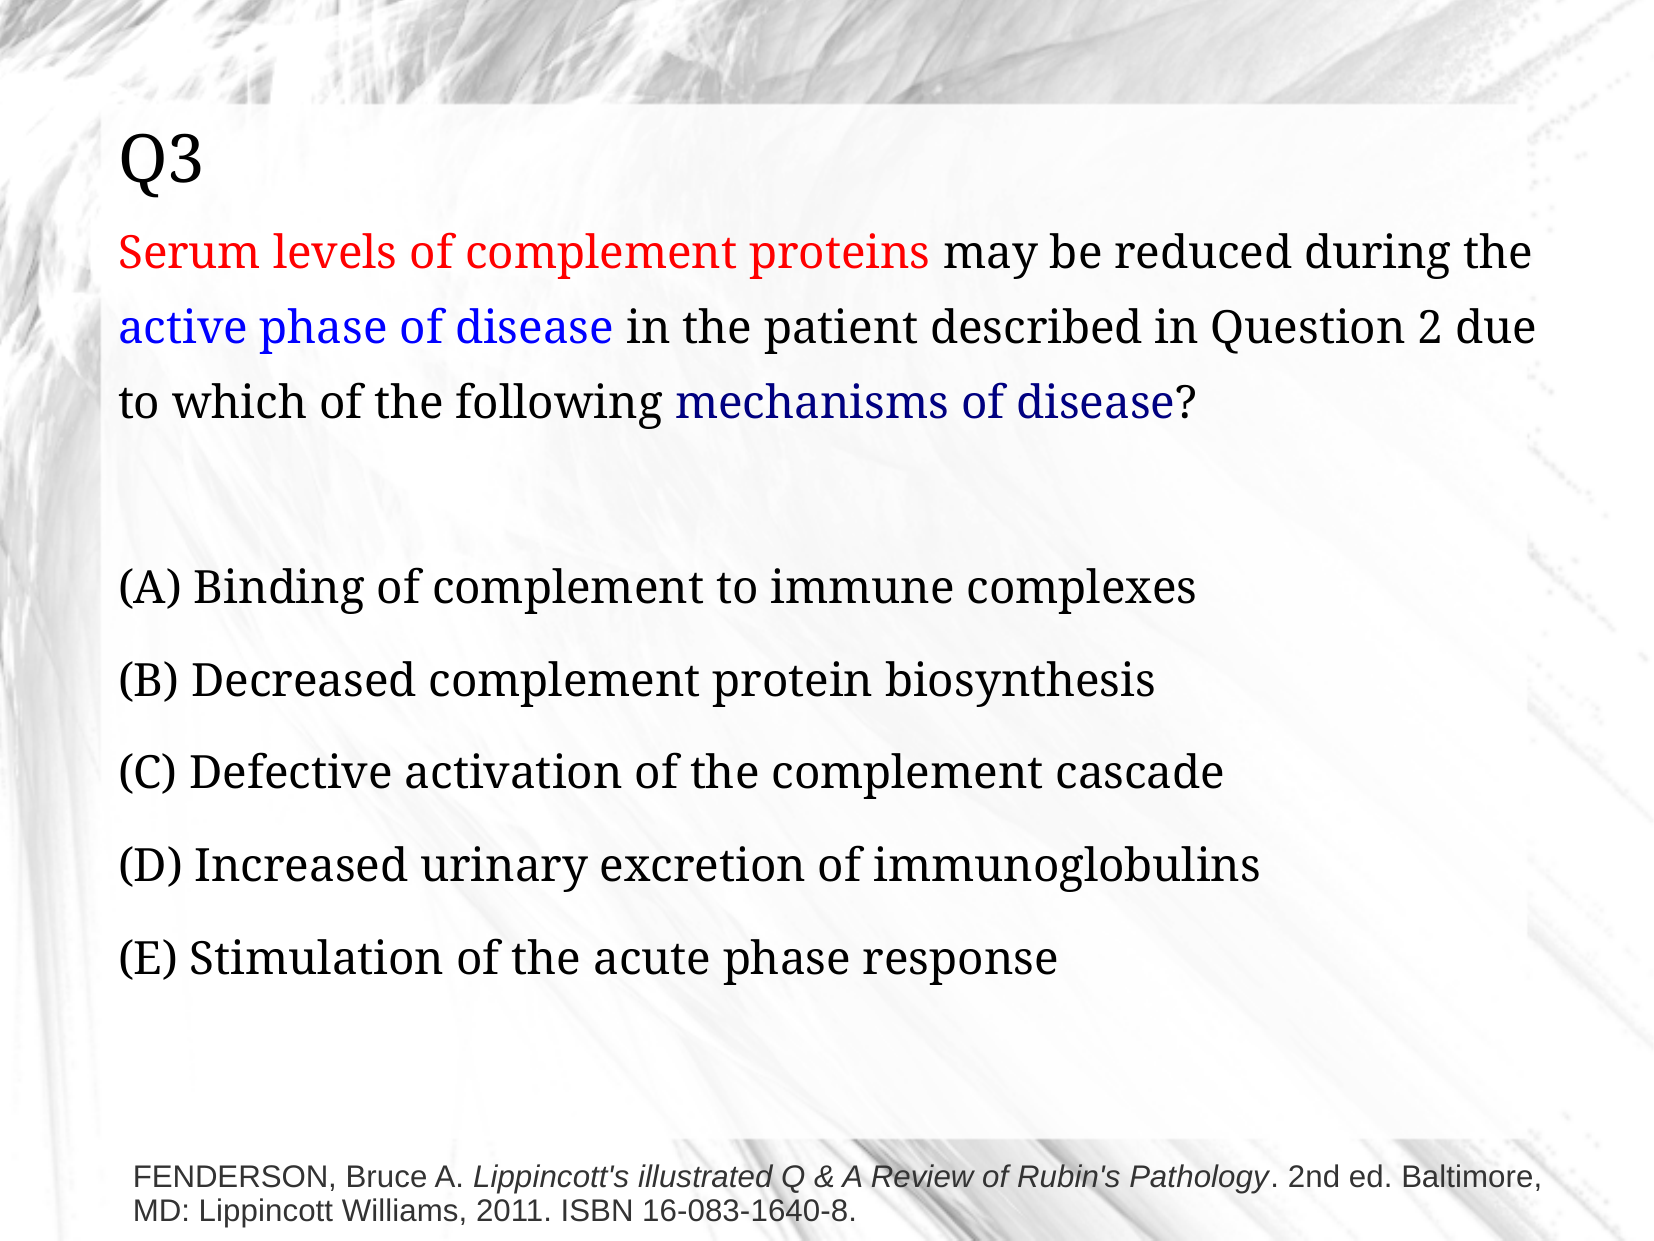

# Q3
Serum levels of complement proteins may be reduced during the active phase of disease in the patient described in Question 2 due to which of the following mechanisms of disease?
(A) Binding of complement to immune complexes
(B) Decreased complement protein biosynthesis
(C) Defective activation of the complement cascade
(D) Increased urinary excretion of immunoglobulins
(E) Stimulation of the acute phase response
FENDERSON, Bruce A. Lippincott's illustrated Q & A Review of Rubin's Pathology. 2nd ed. Baltimore, MD: Lippincott Williams, 2011. ISBN 16-083-1640-8.